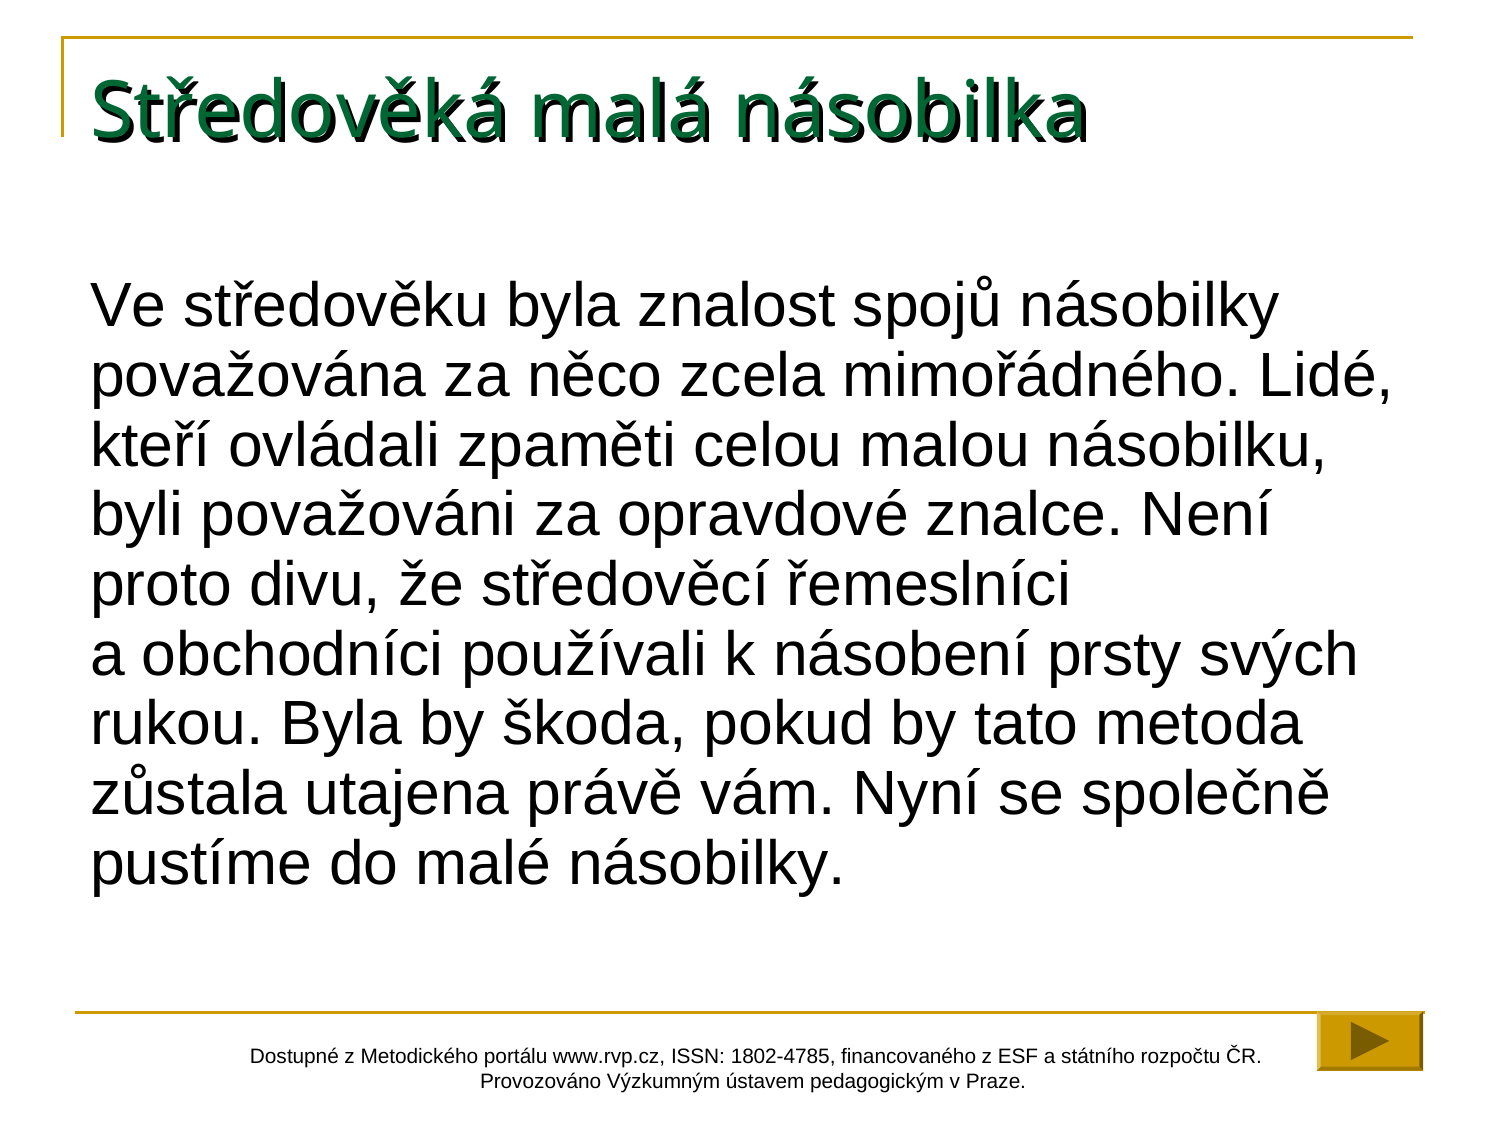

# Středověká malá násobilka
Ve středověku byla znalost spojů násobilky považována za něco zcela mimořádného. Lidé, kteří ovládali zpaměti celou malou násobilku, byli považováni za opravdové znalce. Není proto divu, že středověcí řemeslníci
a obchodníci používali k násobení prsty svých rukou. Byla by škoda, pokud by tato metoda zůstala utajena právě vám. Nyní se společně pustíme do malé násobilky.